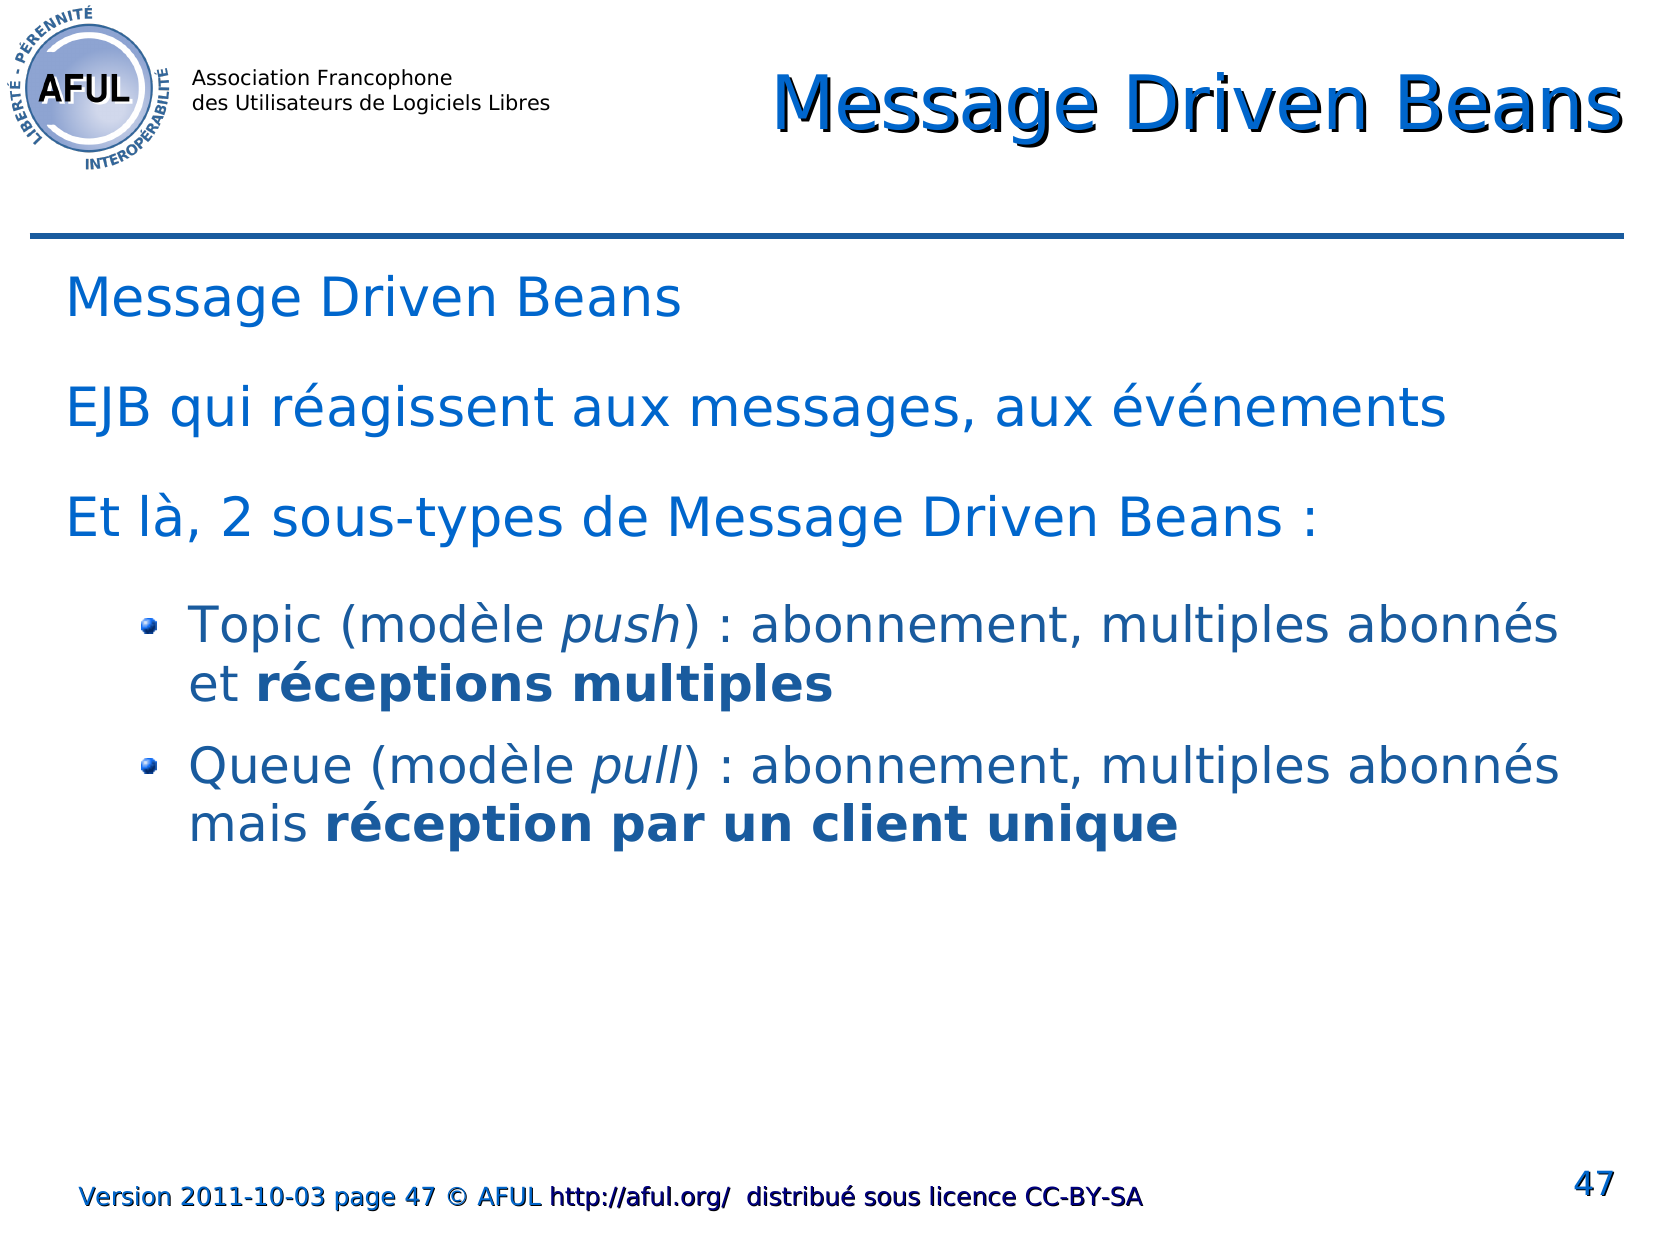

# Message Driven Beans
Message Driven Beans
EJB qui réagissent aux messages, aux événements
Et là, 2 sous-types de Message Driven Beans :
Topic (modèle push) : abonnement, multiples abonnés et réceptions multiples
Queue (modèle pull) : abonnement, multiples abonnés mais réception par un client unique